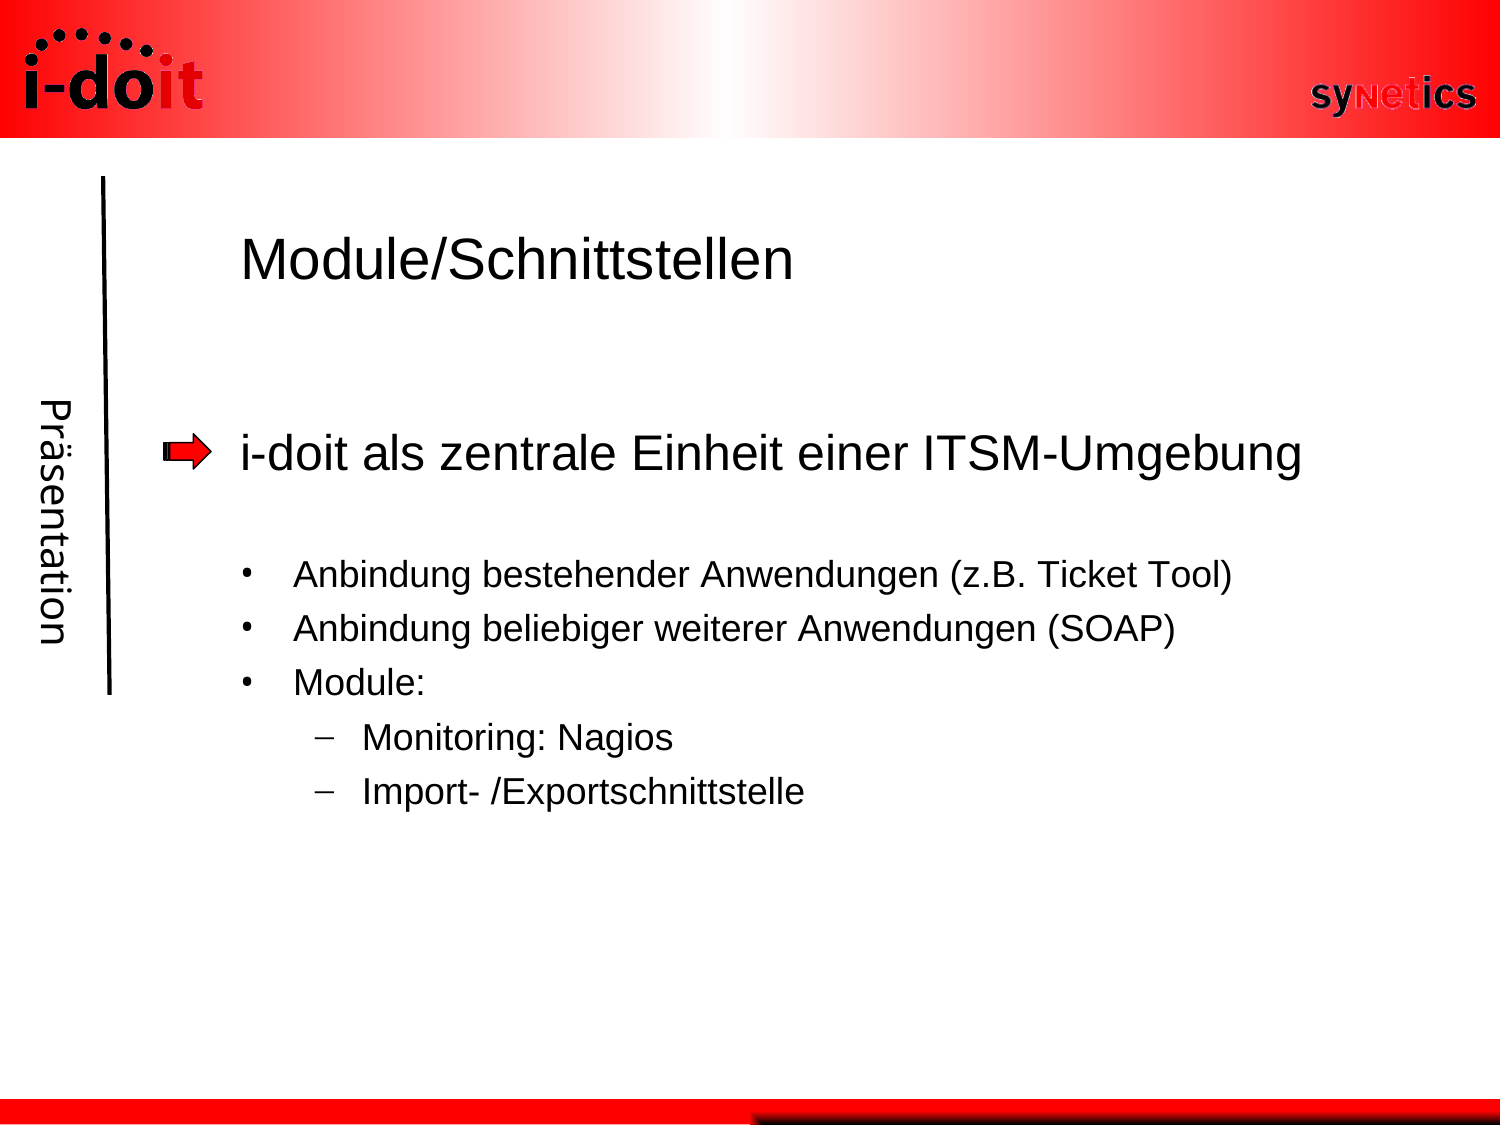

Module/Schnittstellen
i-doit als zentrale Einheit einer ITSM-Umgebung
Anbindung bestehender Anwendungen (z.B. Ticket Tool)‏
Anbindung beliebiger weiterer Anwendungen (SOAP)‏
Module:
Monitoring: Nagios
Import- /Exportschnittstelle